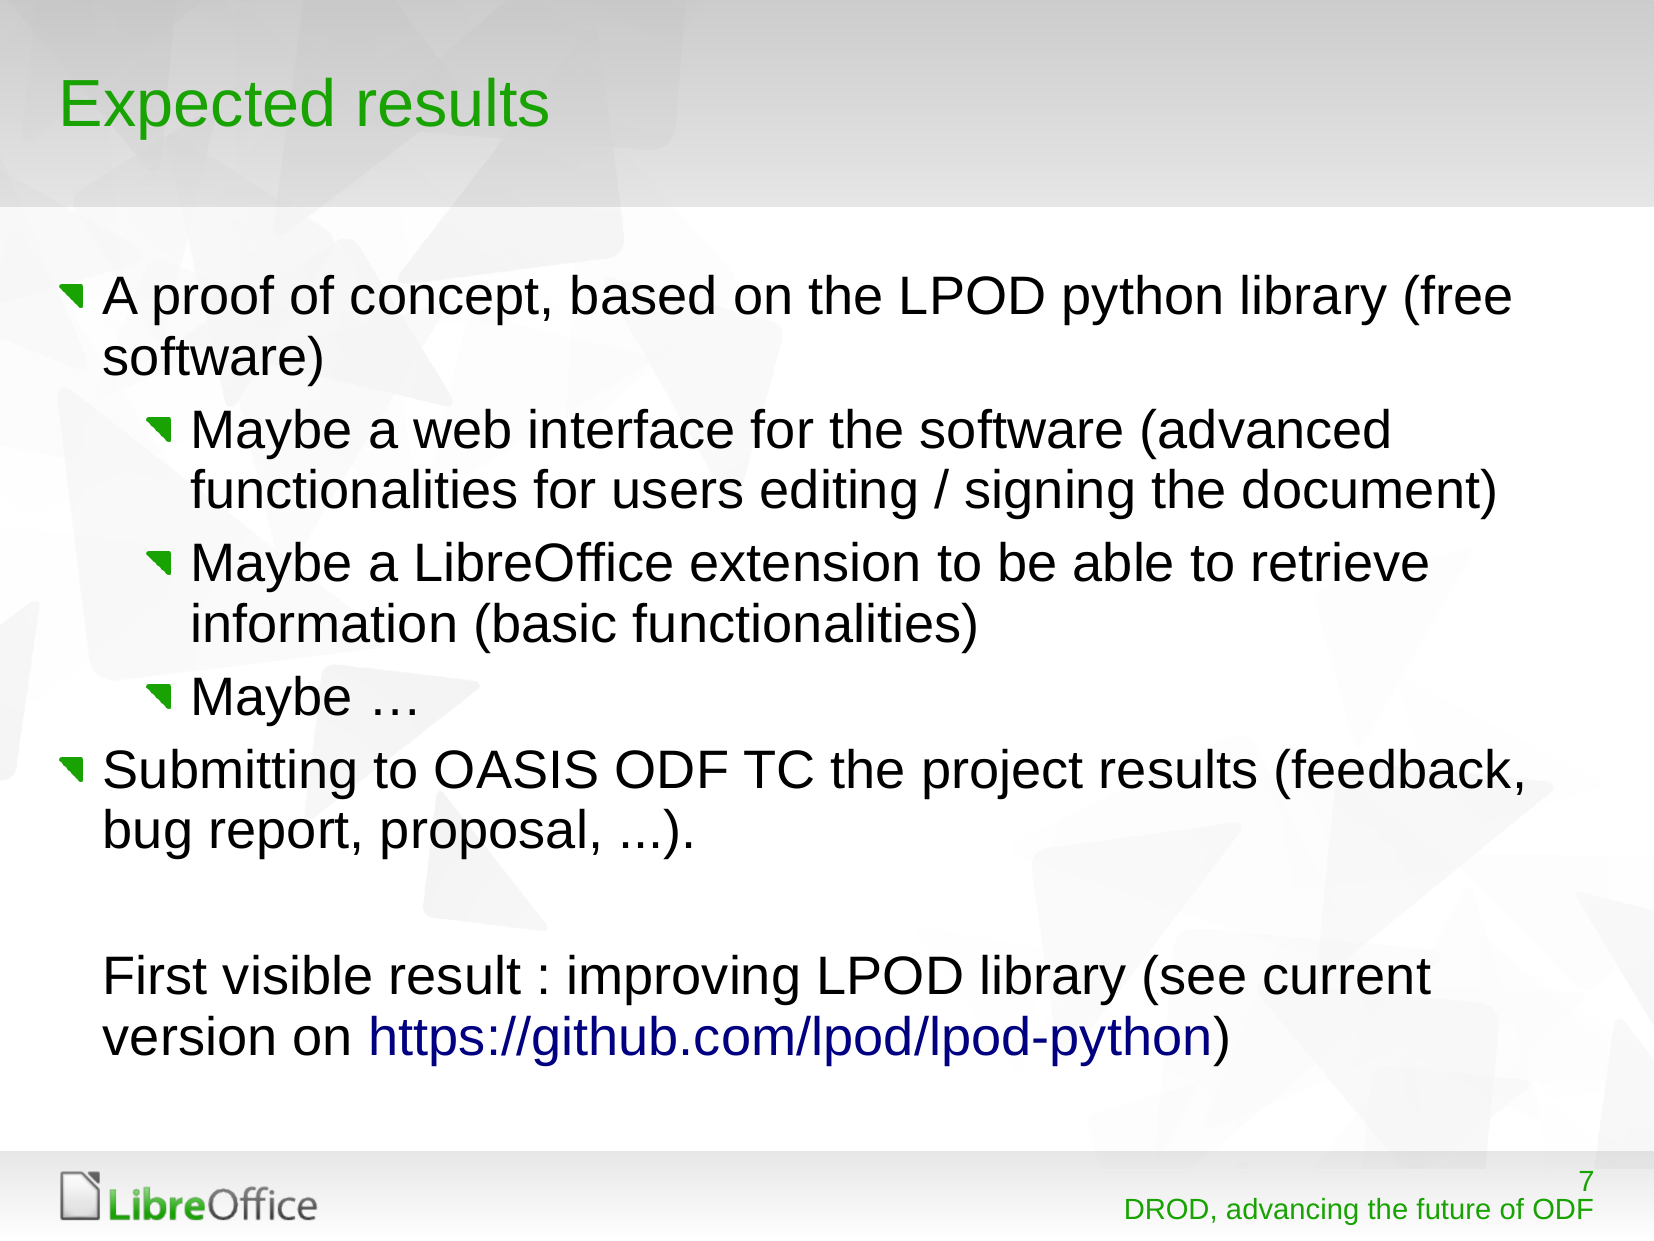

# Expected results
A proof of concept, based on the LPOD python library (free software)
Maybe a web interface for the software (advanced functionalities for users editing / signing the document)
Maybe a LibreOffice extension to be able to retrieve information (basic functionalities)
Maybe …
Submitting to OASIS ODF TC the project results (feedback, bug report, proposal, ...).
First visible result : improving LPOD library (see current version on https://github.com/lpod/lpod-python)
7
DROD, advancing the future of ODF